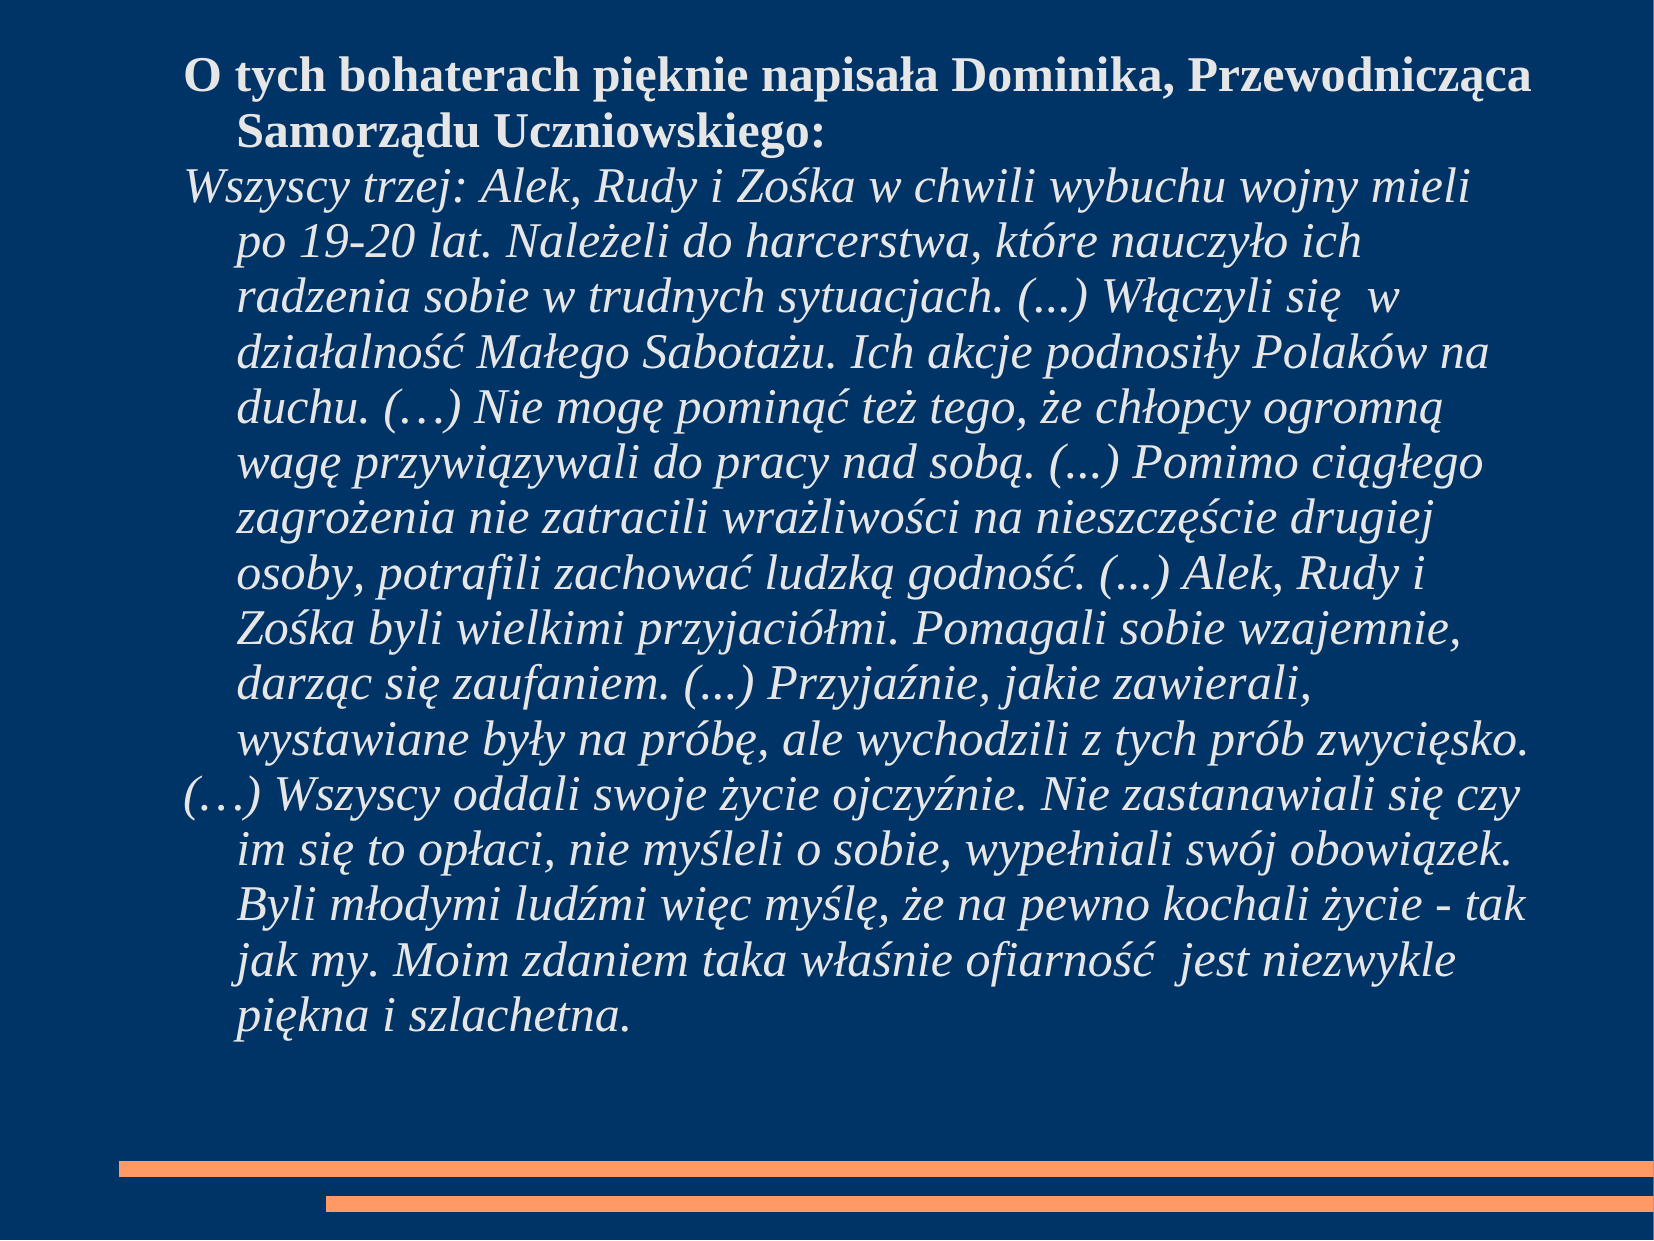

# O tych bohaterach pięknie napisała Dominika, Przewodnicząca Samorządu Uczniowskiego:
Wszyscy trzej: Alek, Rudy i Zośka w chwili wybuchu wojny mieli po 19-20 lat. Należeli do harcerstwa, które nauczyło ich radzenia sobie w trudnych sytuacjach. (...) Włączyli się w działalność Małego Sabotażu. Ich akcje podnosiły Polaków na duchu. (…) Nie mogę pominąć też tego, że chłopcy ogromną wagę przywiązywali do pracy nad sobą. (...) Pomimo ciągłego zagrożenia nie zatracili wrażliwości na nieszczęście drugiej osoby, potrafili zachować ludzką godność. (...) Alek, Rudy i Zośka byli wielkimi przyjaciółmi. Pomagali sobie wzajemnie, darząc się zaufaniem. (...) Przyjaźnie, jakie zawierali, wystawiane były na próbę, ale wychodzili z tych prób zwycięsko.
(…) Wszyscy oddali swoje życie ojczyźnie. Nie zastanawiali się czy im się to opłaci, nie myśleli o sobie, wypełniali swój obowiązek. Byli młodymi ludźmi więc myślę, że na pewno kochali życie - tak jak my. Moim zdaniem taka właśnie ofiarność jest niezwykle piękna i szlachetna.